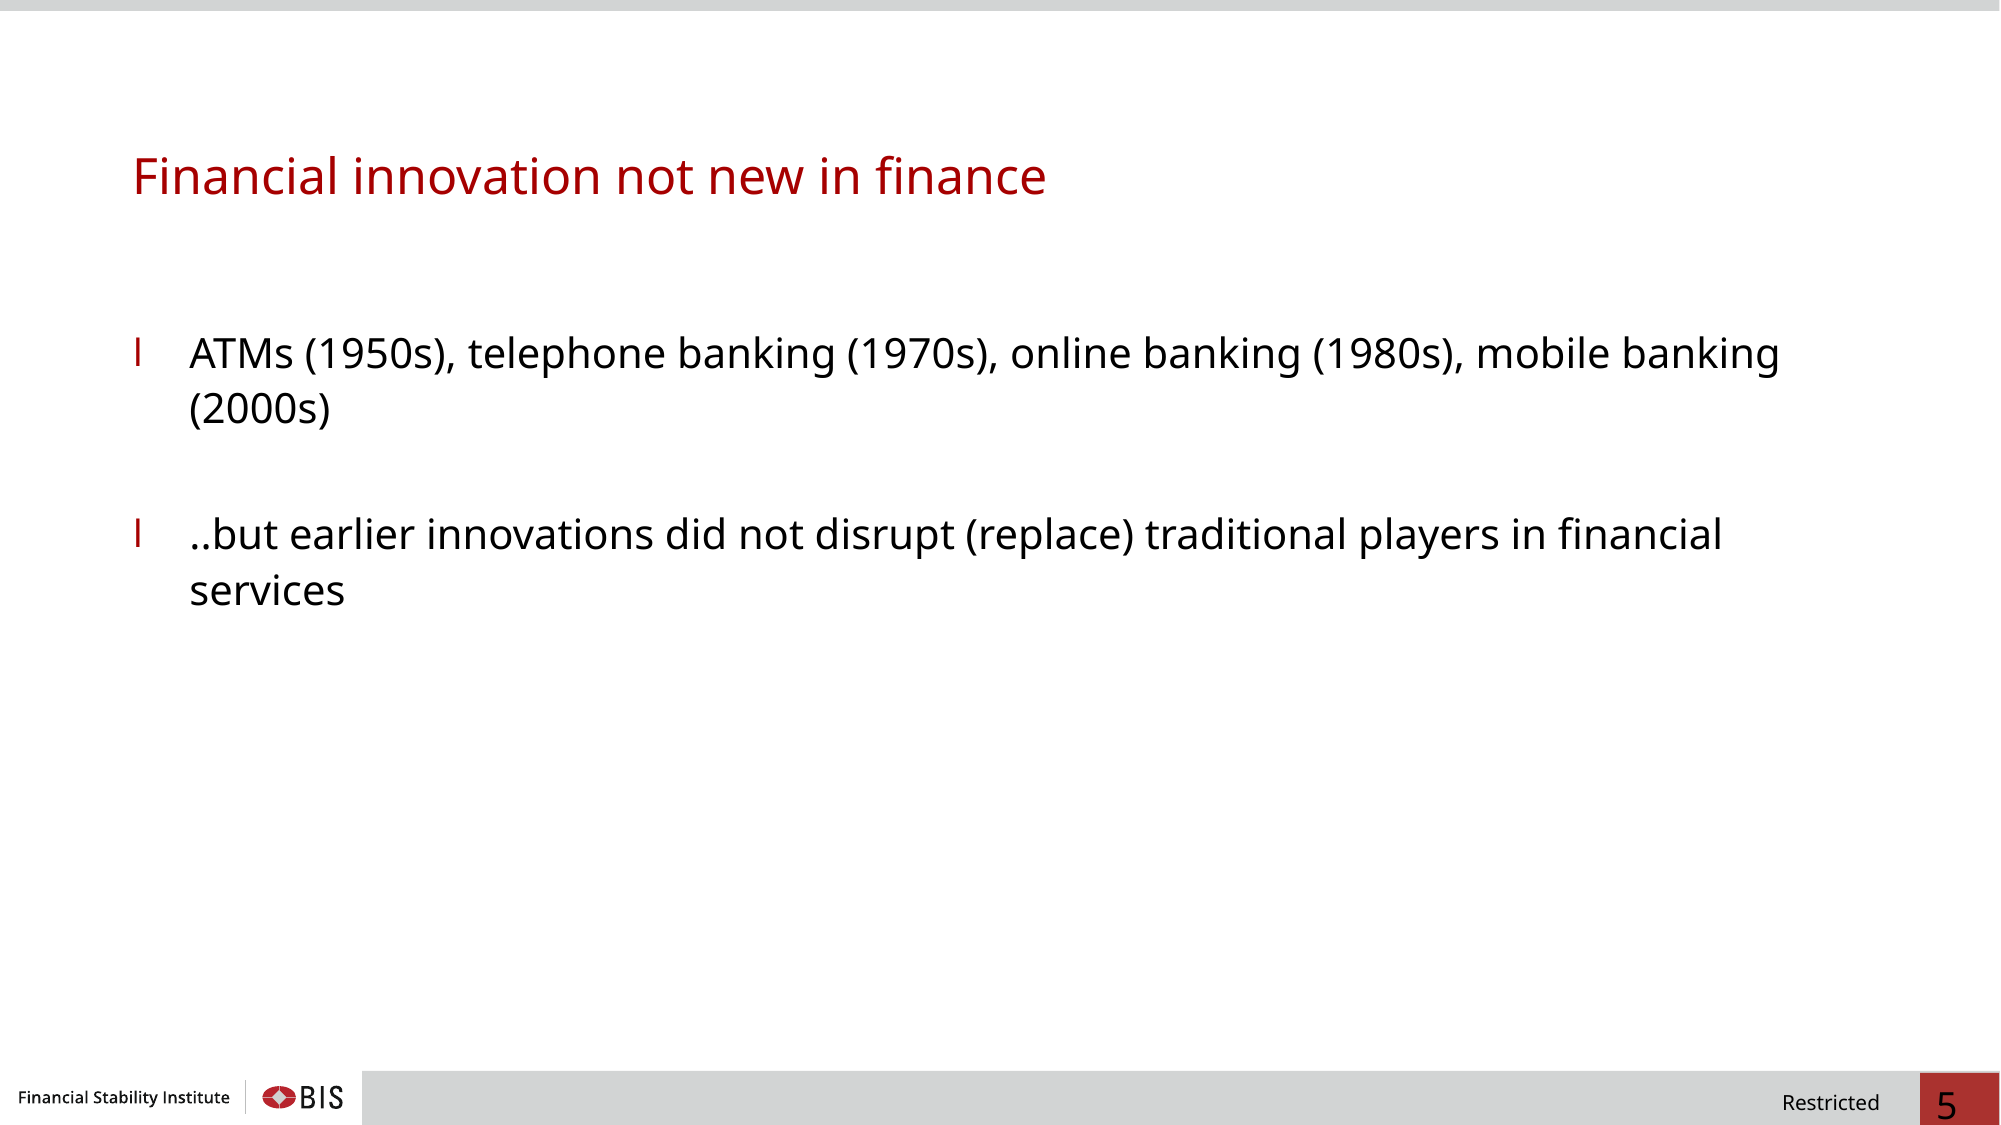

# Financial innovation not new in finance
ATMs (1950s), telephone banking (1970s), online banking (1980s), mobile banking (2000s)
..but earlier innovations did not disrupt (replace) traditional players in financial services